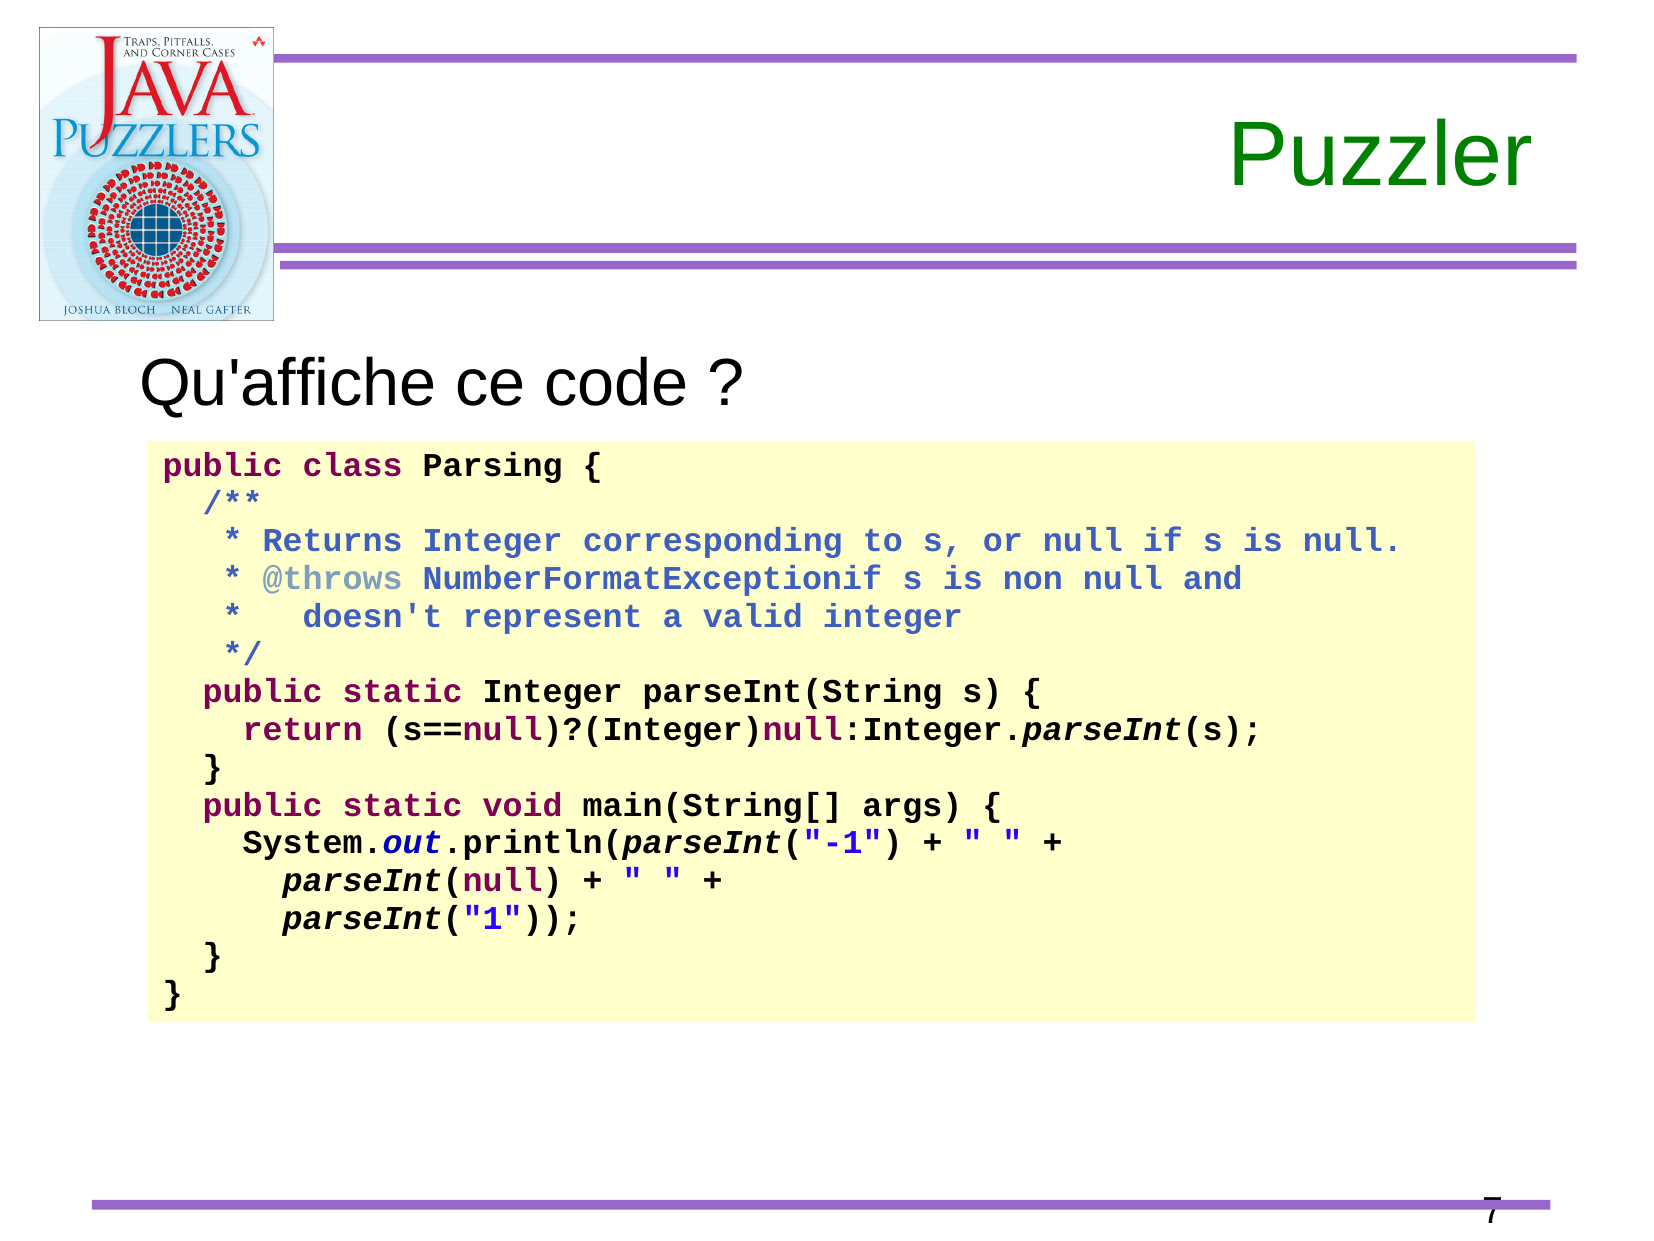

# Puzzler
Qu'affiche ce code ?
public class Parsing {
 /**
 * Returns Integer corresponding to s, or null if s is null.
 * @throws NumberFormatExceptionif s is non null and
 * doesn't represent a valid integer
 */
 public static Integer parseInt(String s) {
 return (s==null)?(Integer)null:Integer.parseInt(s);
 }
 public static void main(String[] args) {
 System.out.println(parseInt("-1") + " " +
 parseInt(null) + " " +
 parseInt("1"));
 }
}